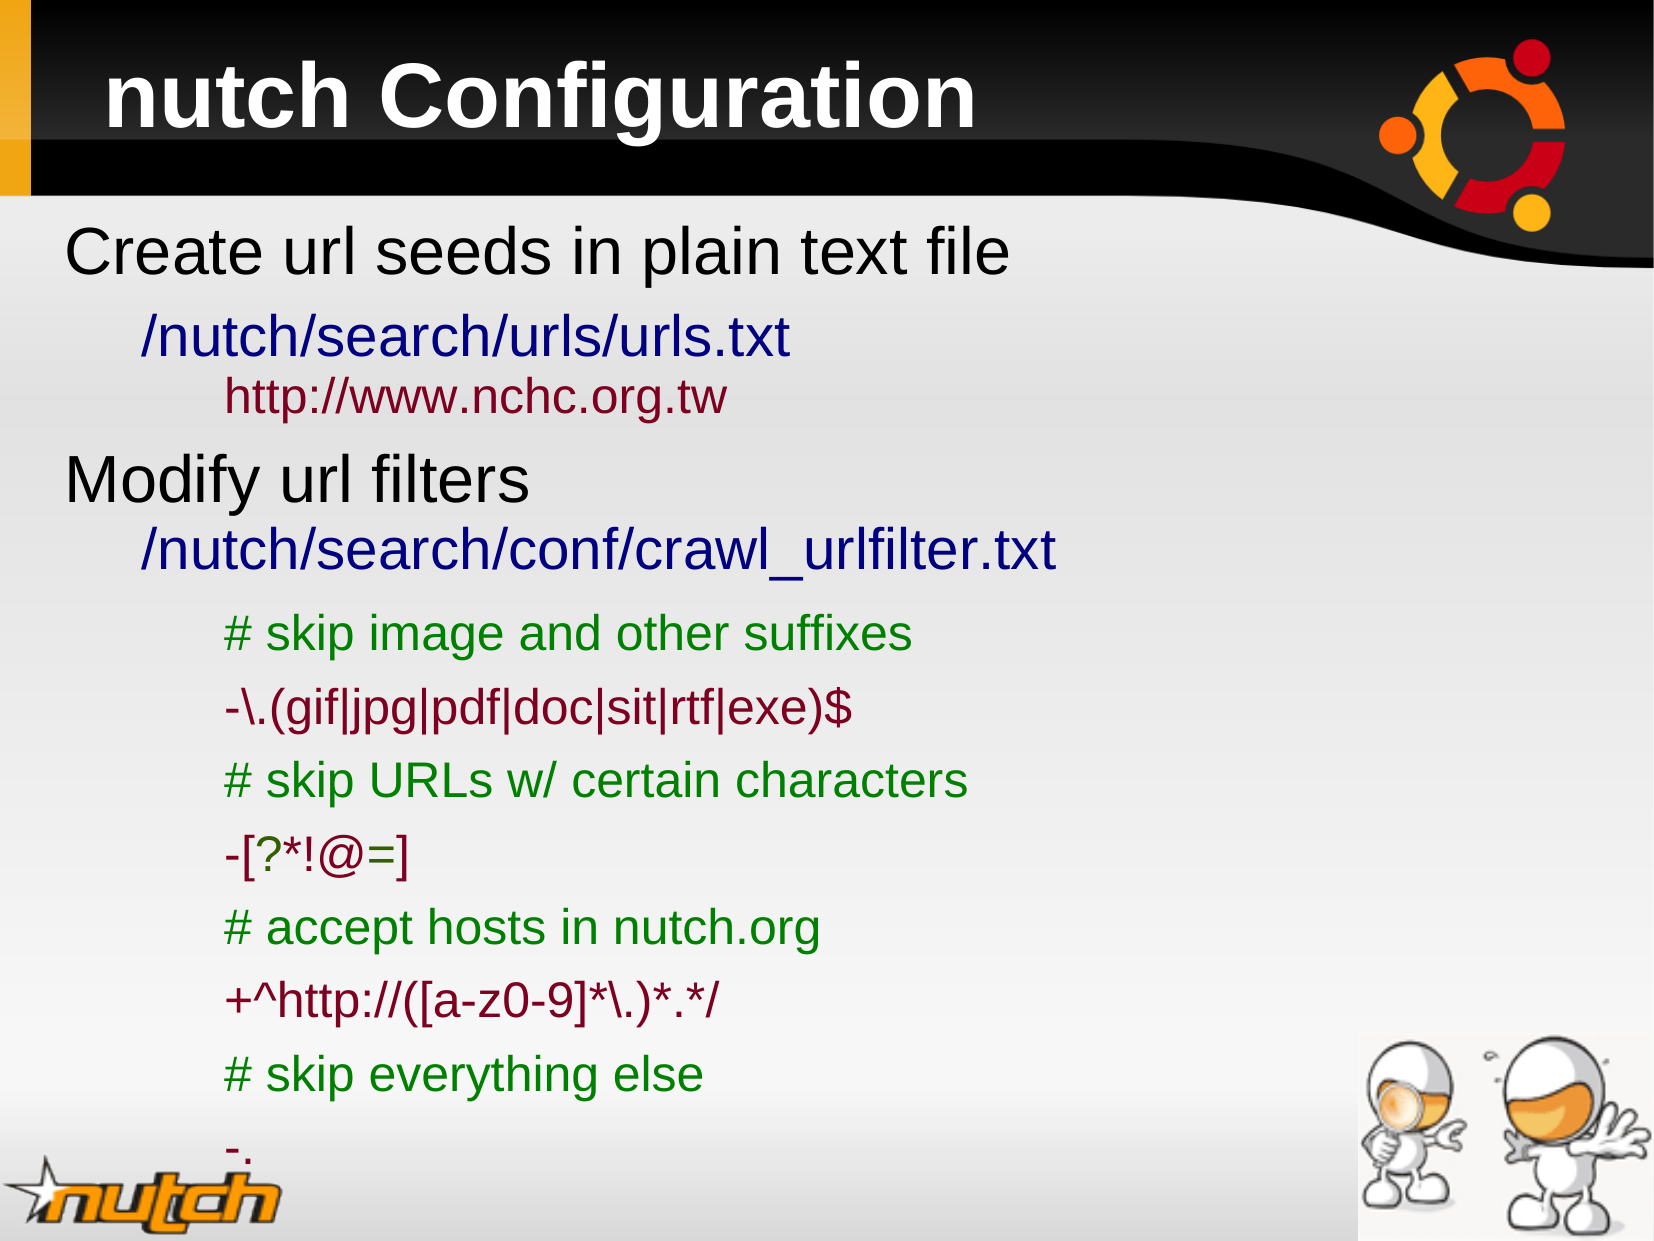

# nutch Configuration
Create url seeds in plain text file
/nutch/search/urls/urls.txt
http://www.nchc.org.tw
Modify url filters
/nutch/search/conf/crawl_urlfilter.txt
# skip image and other suffixes
-\.(gif|jpg|pdf|doc|sit|rtf|exe)$
# skip URLs w/ certain characters
-[?*!@=]
# accept hosts in nutch.org
+^http://([a-z0-9]*\.)*.*/
# skip everything else
-.